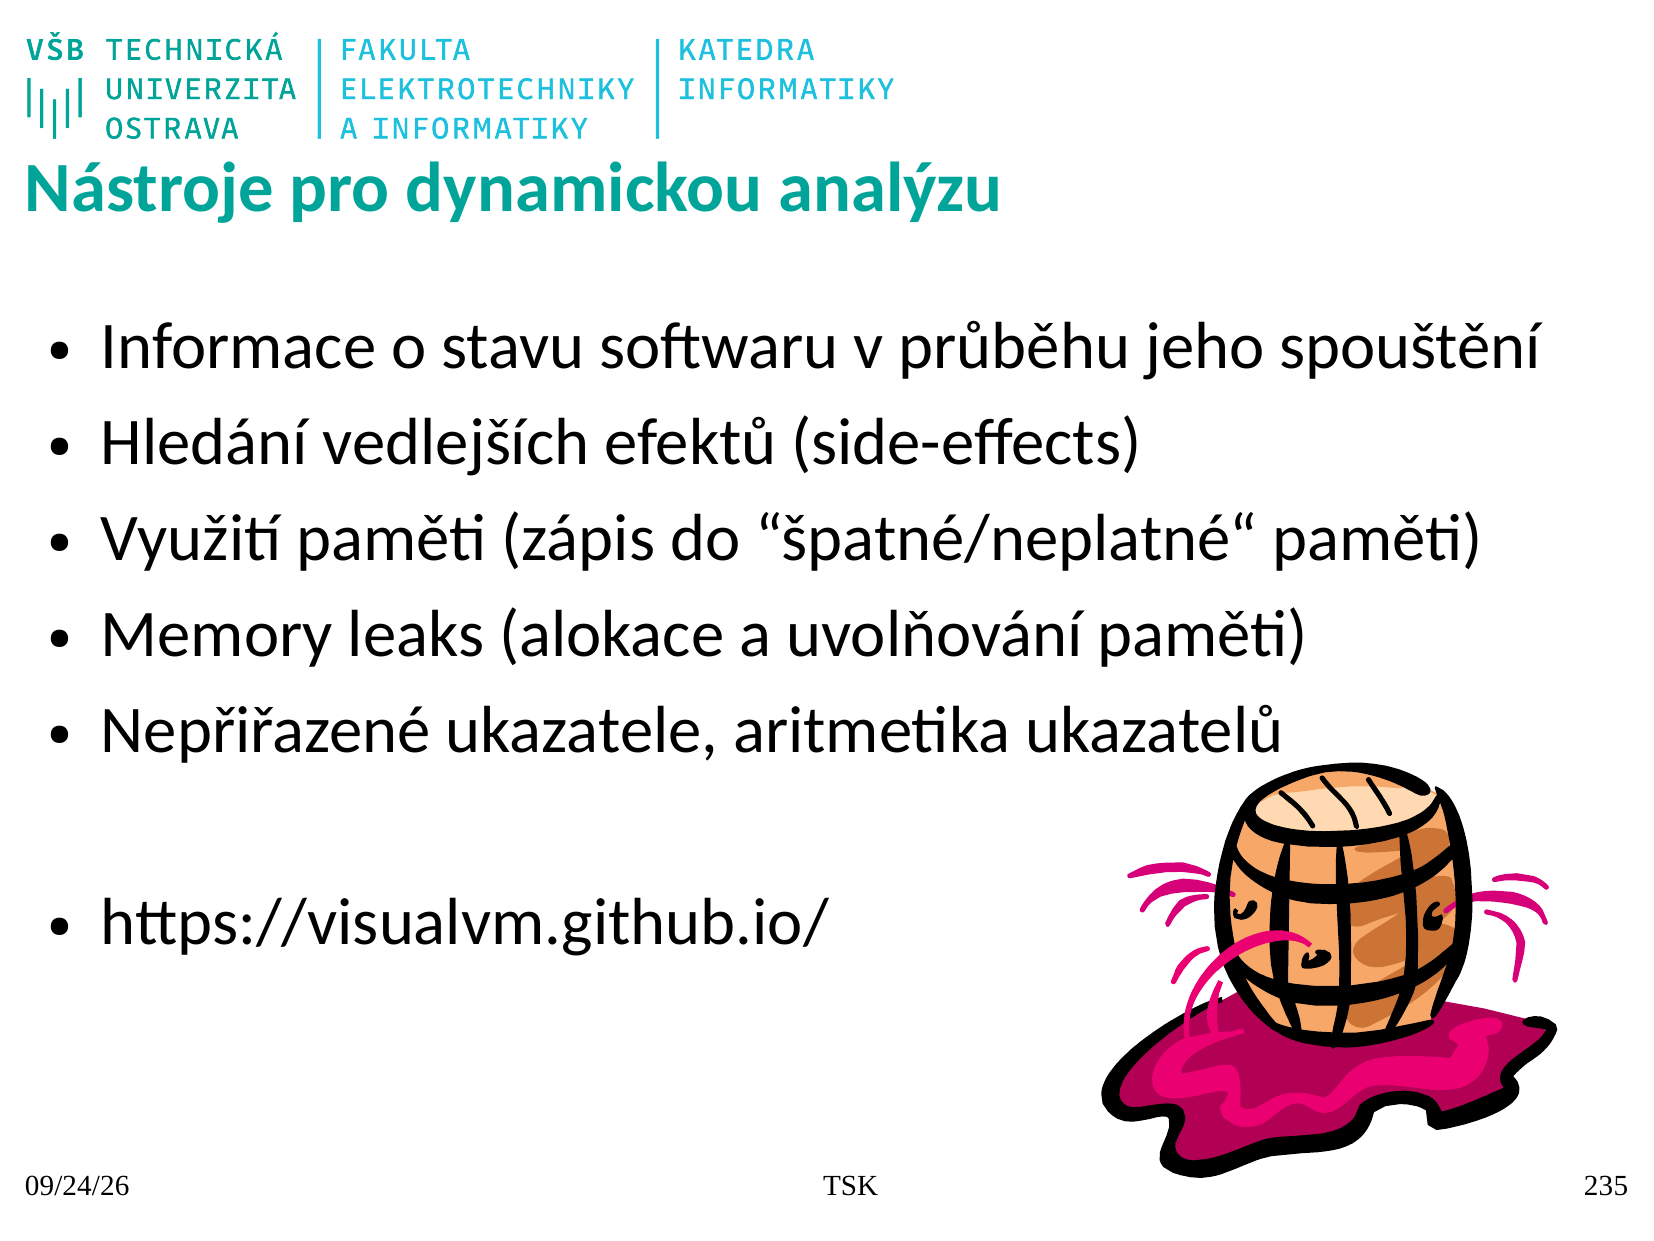

# Nástroje pro dynamickou analýzu
Informace o stavu softwaru v průběhu jeho spouštění
Hledání vedlejších efektů (side-effects)
Využití paměti (zápis do “špatné/neplatné“ paměti)
Memory leaks (alokace a uvolňování paměti)
Nepřiřazené ukazatele, aritmetika ukazatelů
https://visualvm.github.io/
TSK
235